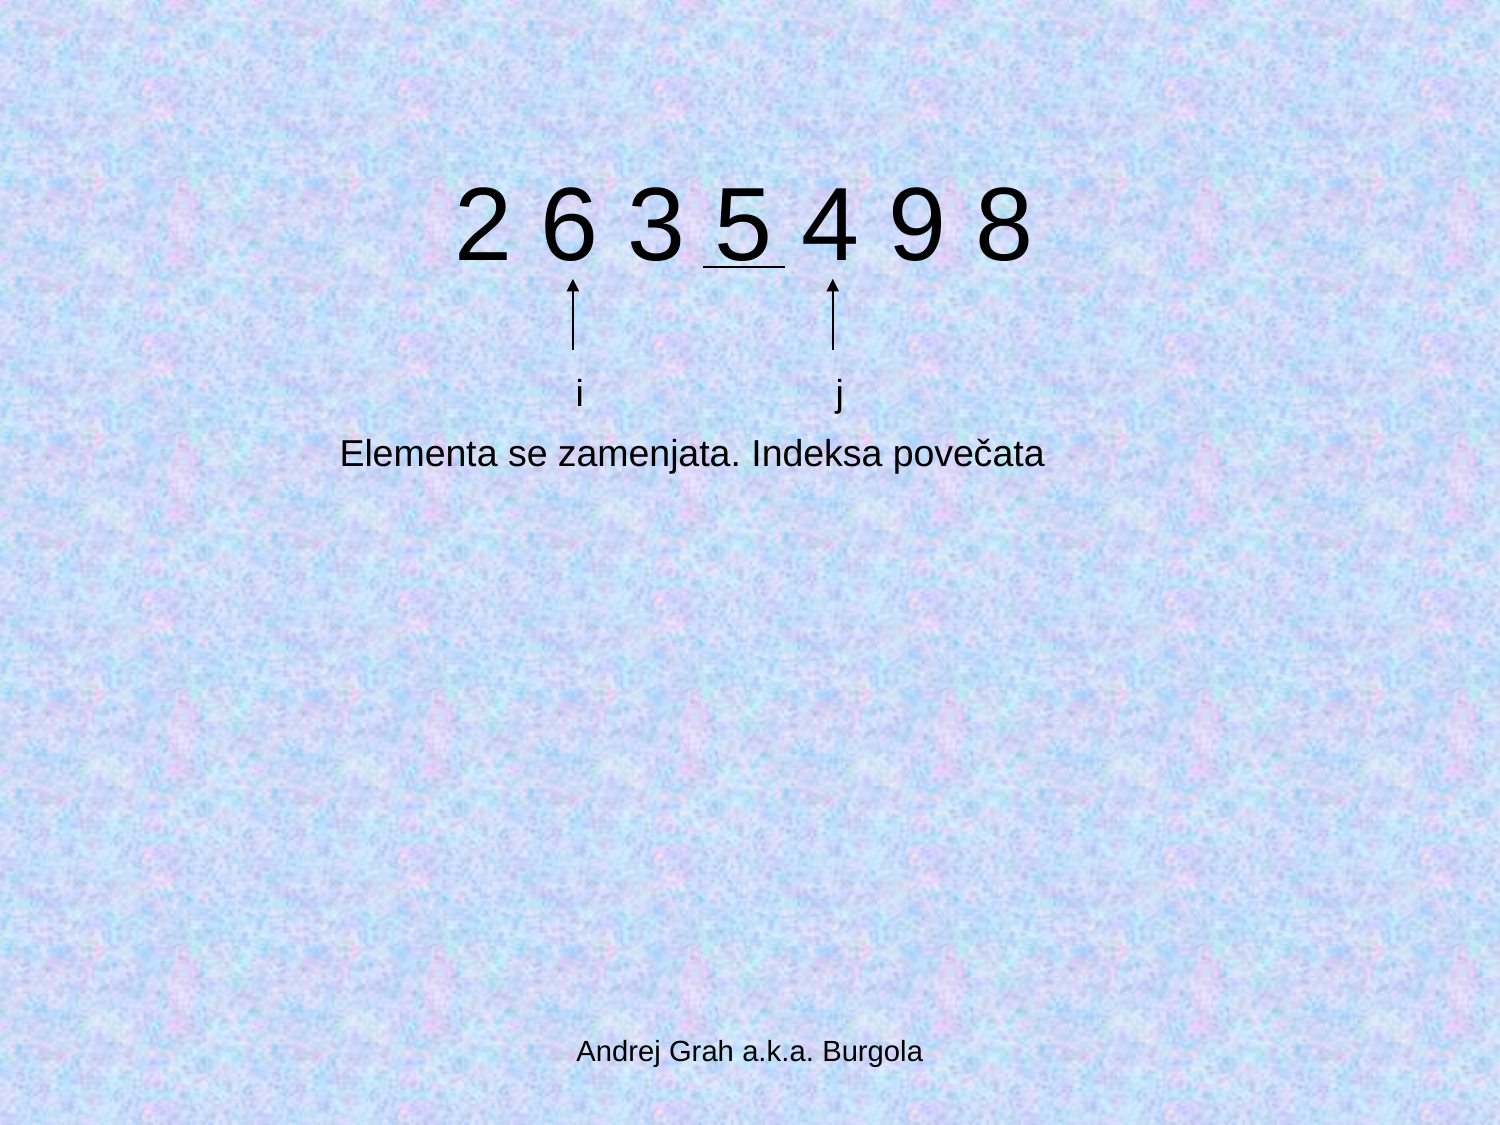

2 6 3 5 4 9 8
i
j
Elementa se zamenjata. Indeksa povečata
Andrej Grah a.k.a. Burgola